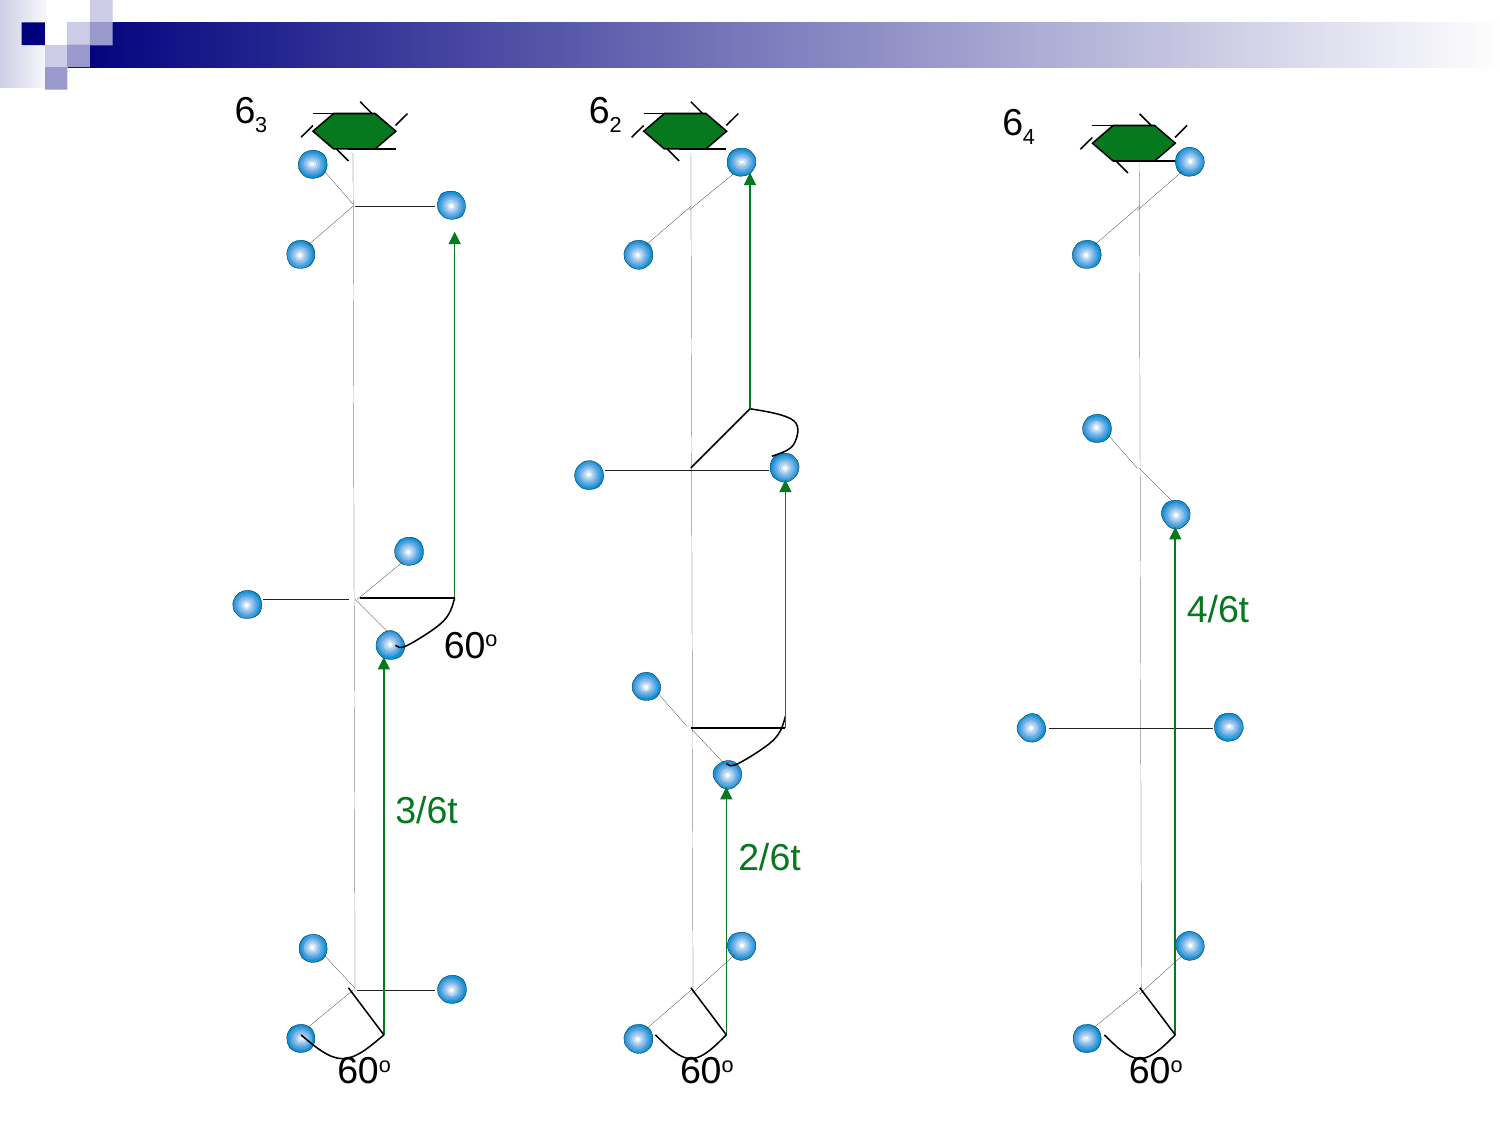

63
62
64
4/6t
60o
3/6t
2/6t
60o
60o
60o